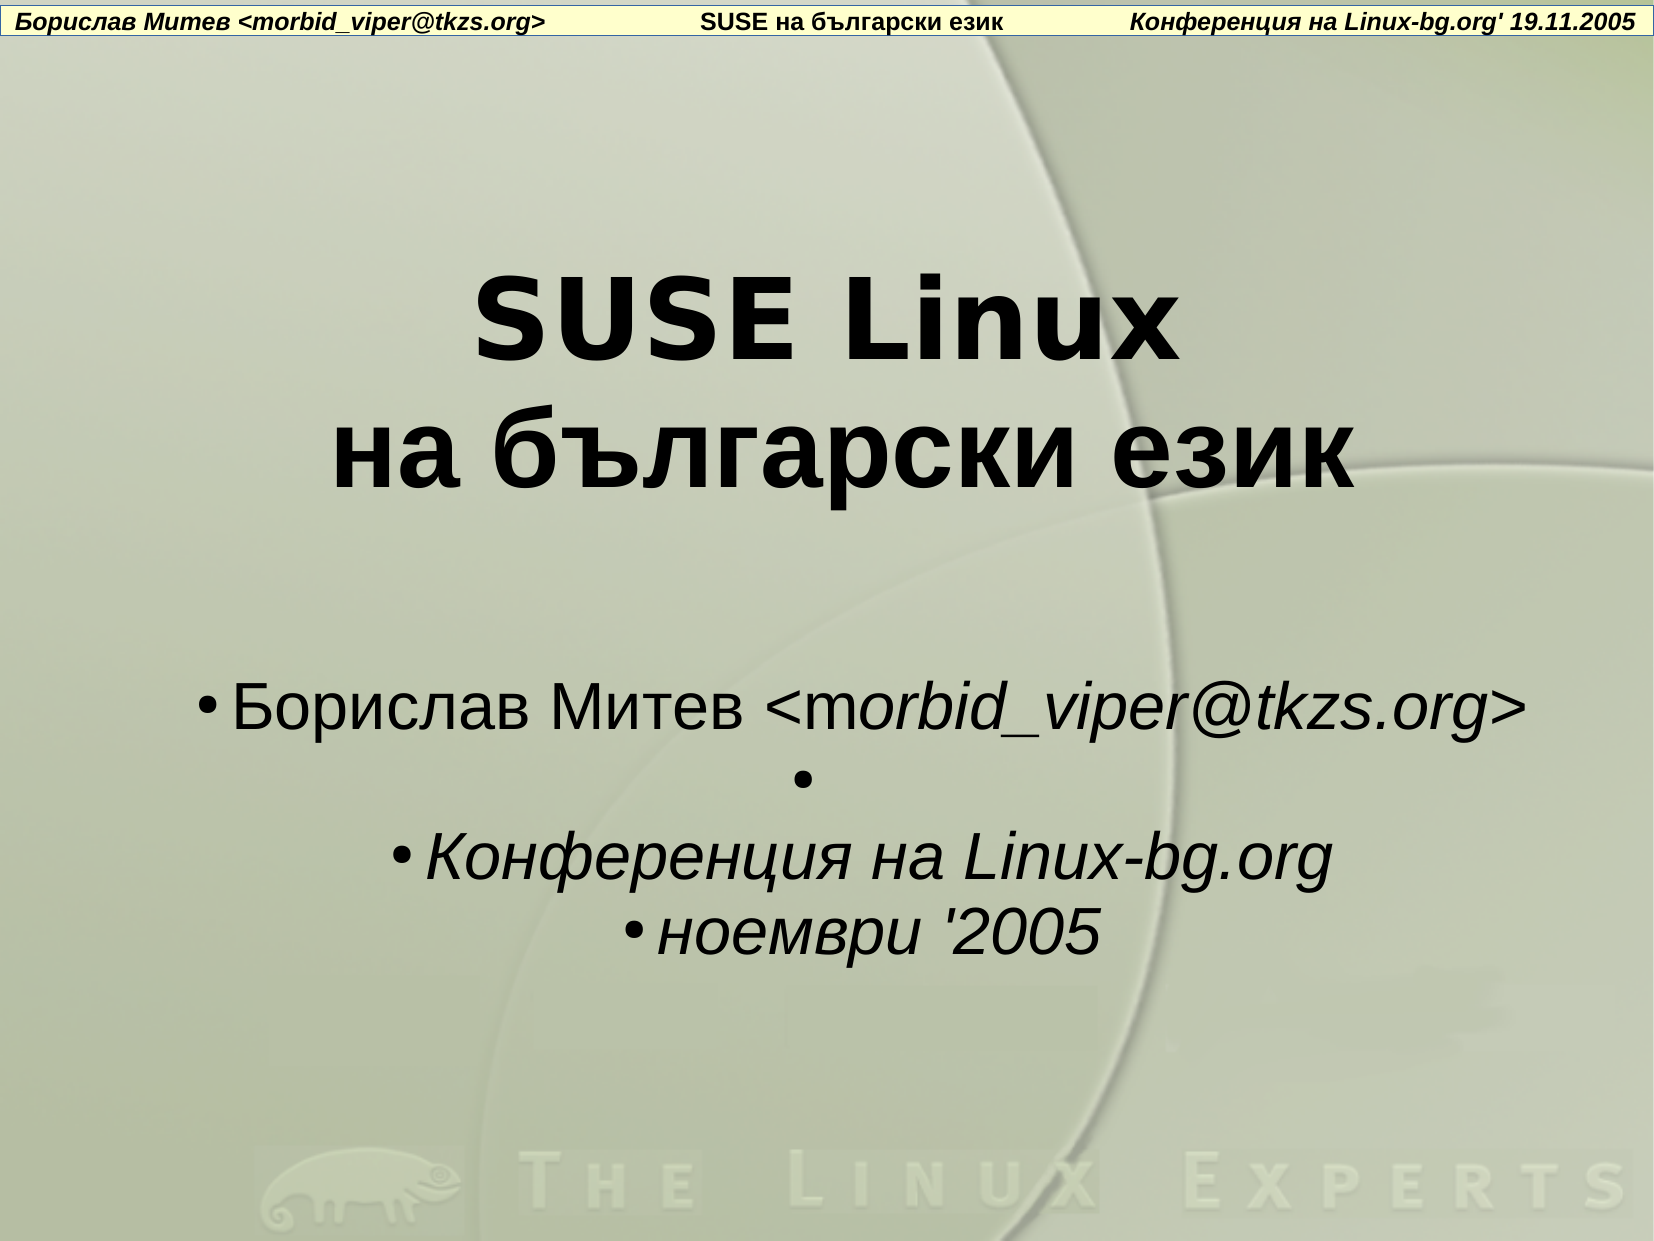

# SUSE Linux на български език
Борислав Митев <morbid_viper@tkzs.org>
Конференция на Linux-bg.org
ноември '2005